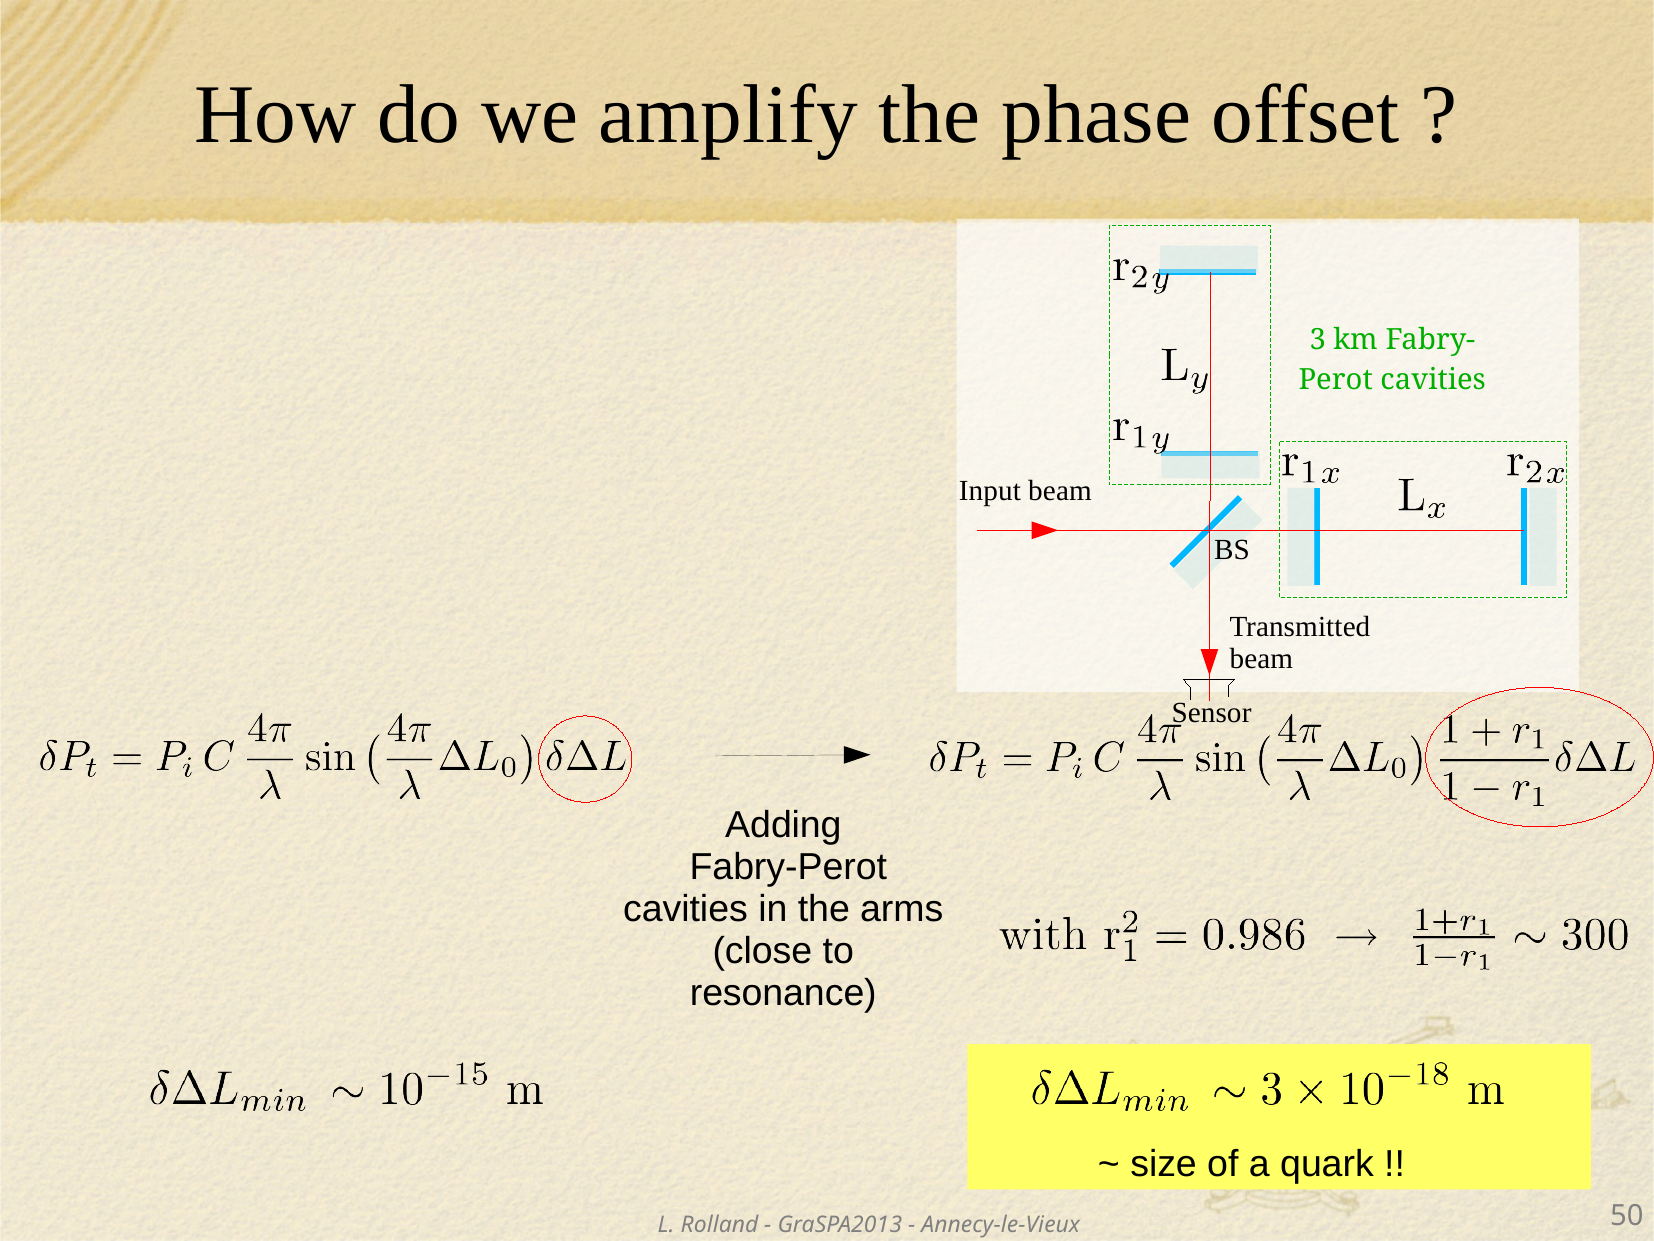

# How do we amplify the phase offset ?
3 km Fabry-Perot cavities
Input beam
BS
Transmitted beam
Sensor
Adding
 Fabry-Perot cavities in the arms
(close to resonance)
~ size of a quark !!